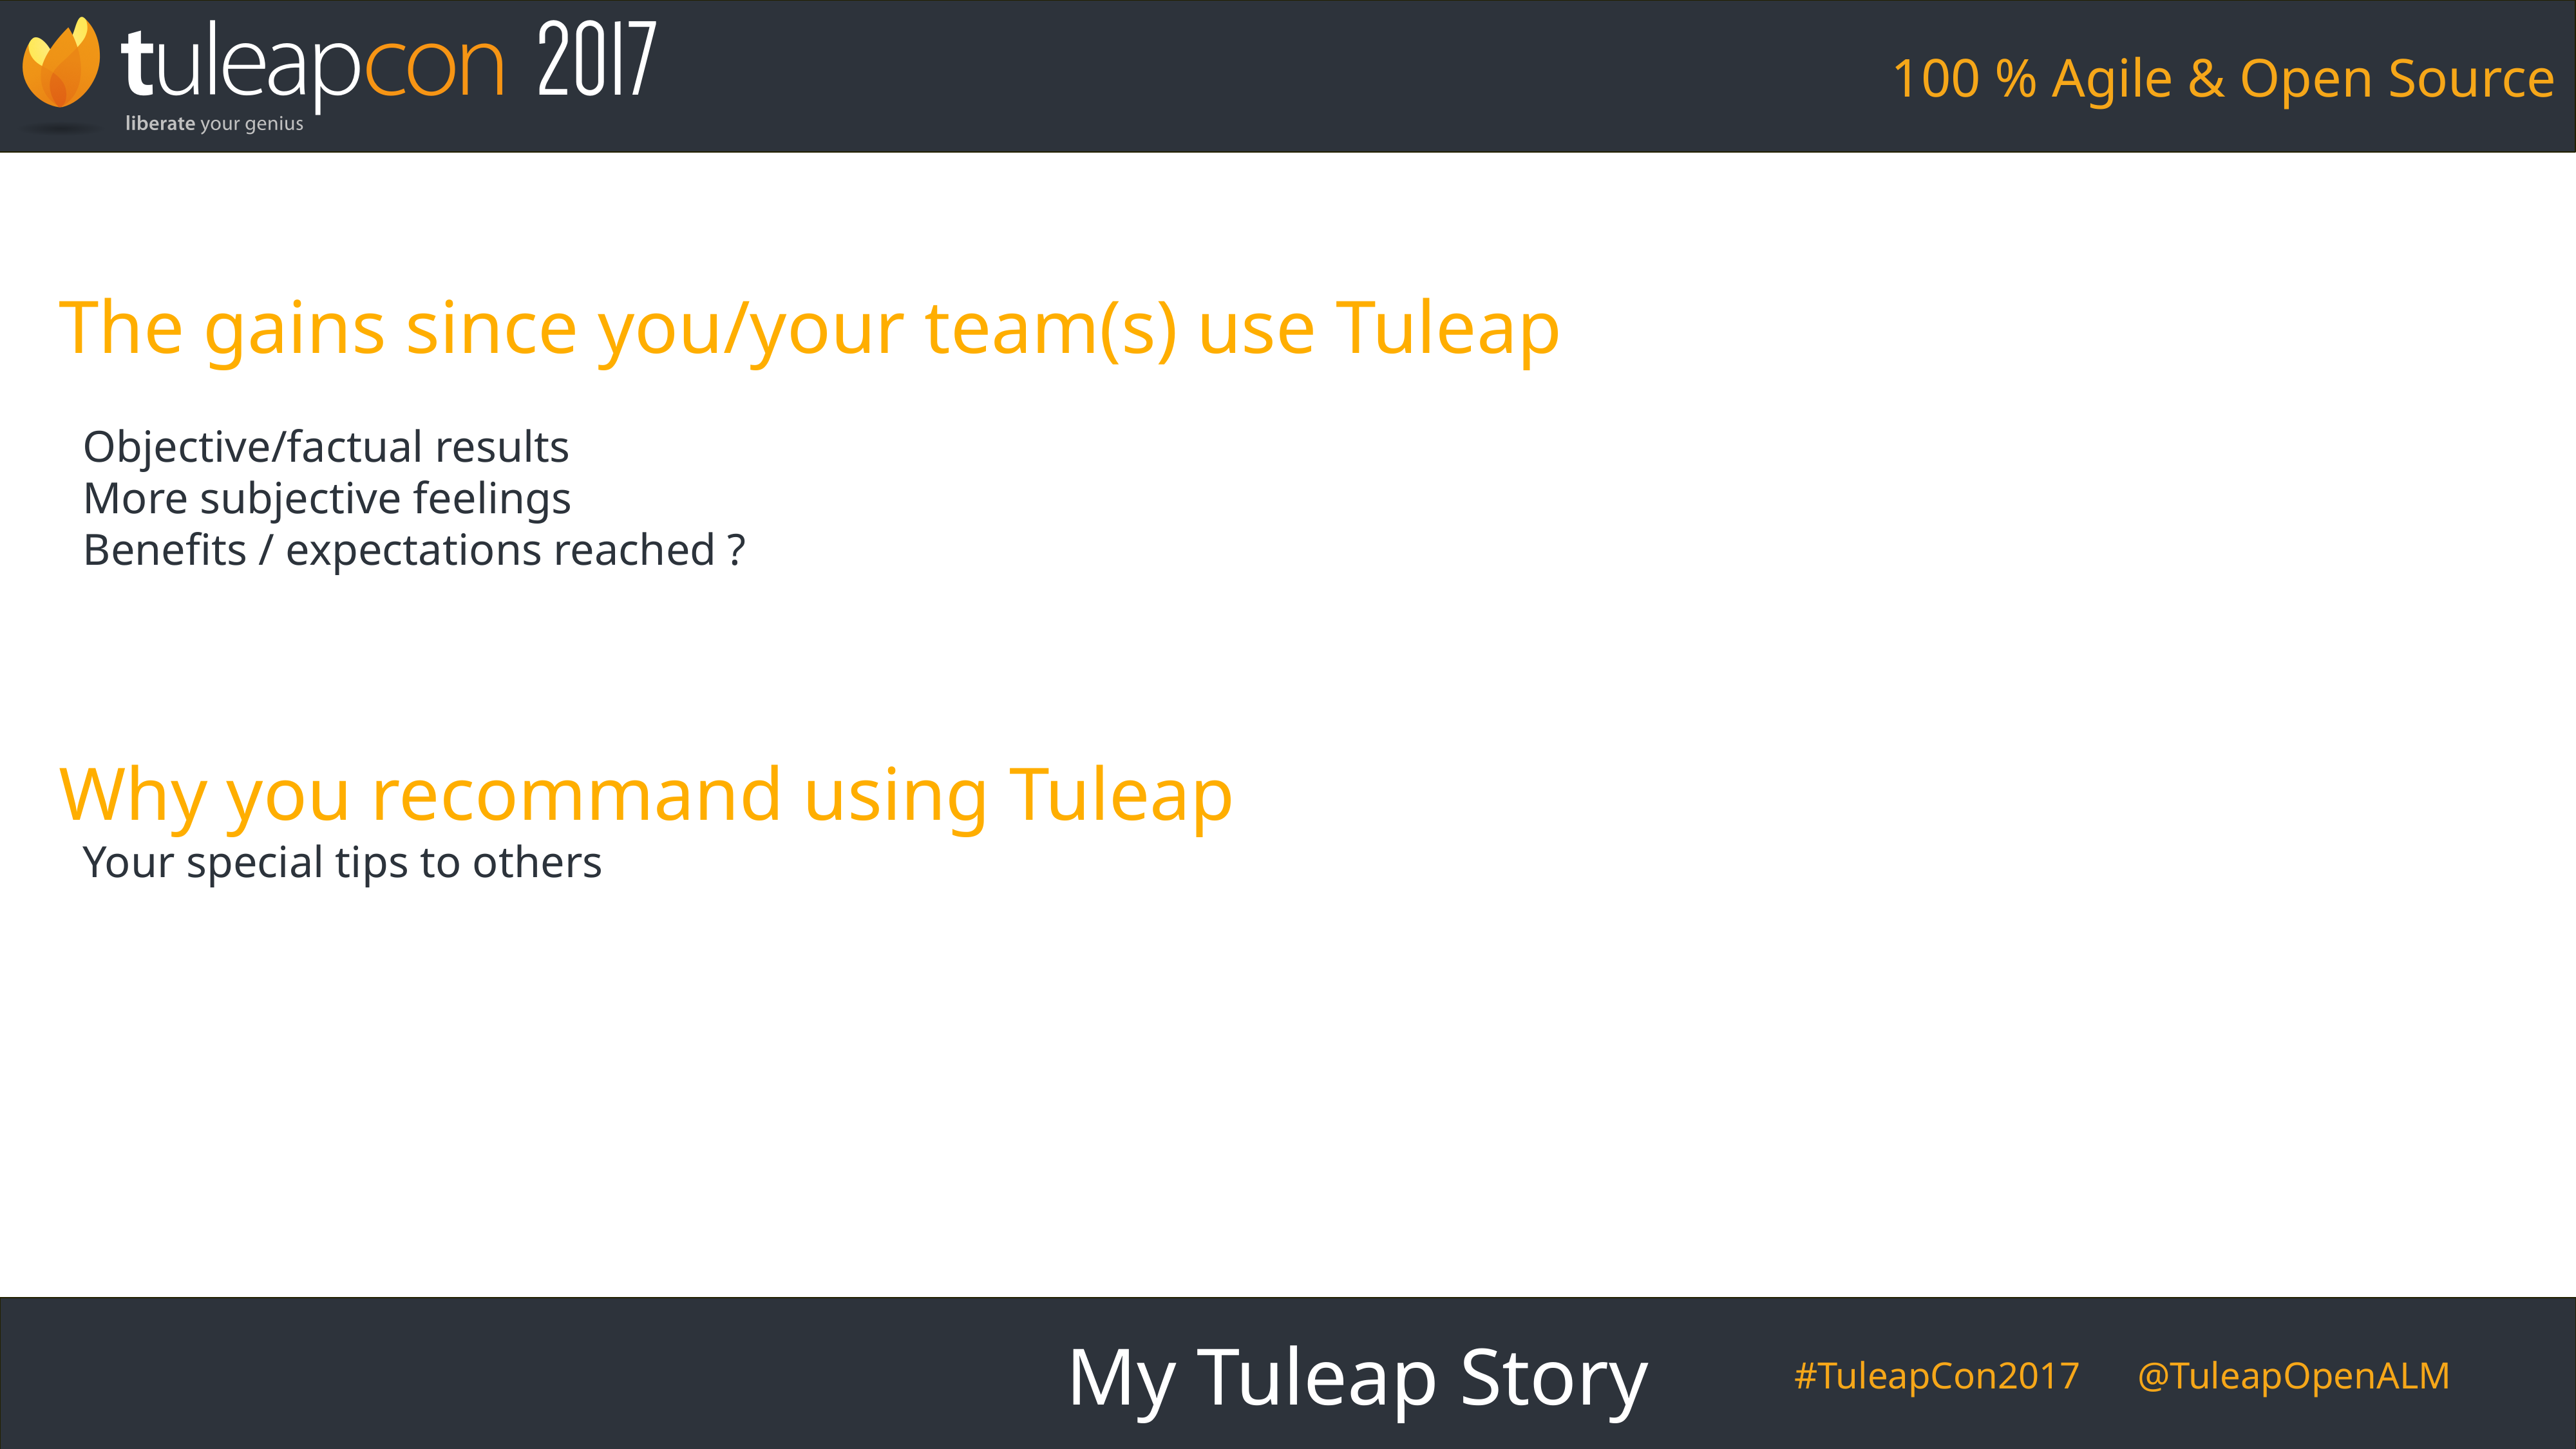

The gains since you/your team(s) use Tuleap
Objective/factual results
More subjective feelings
Benefits / expectations reached ?
Why you recommand using Tuleap
Your special tips to others